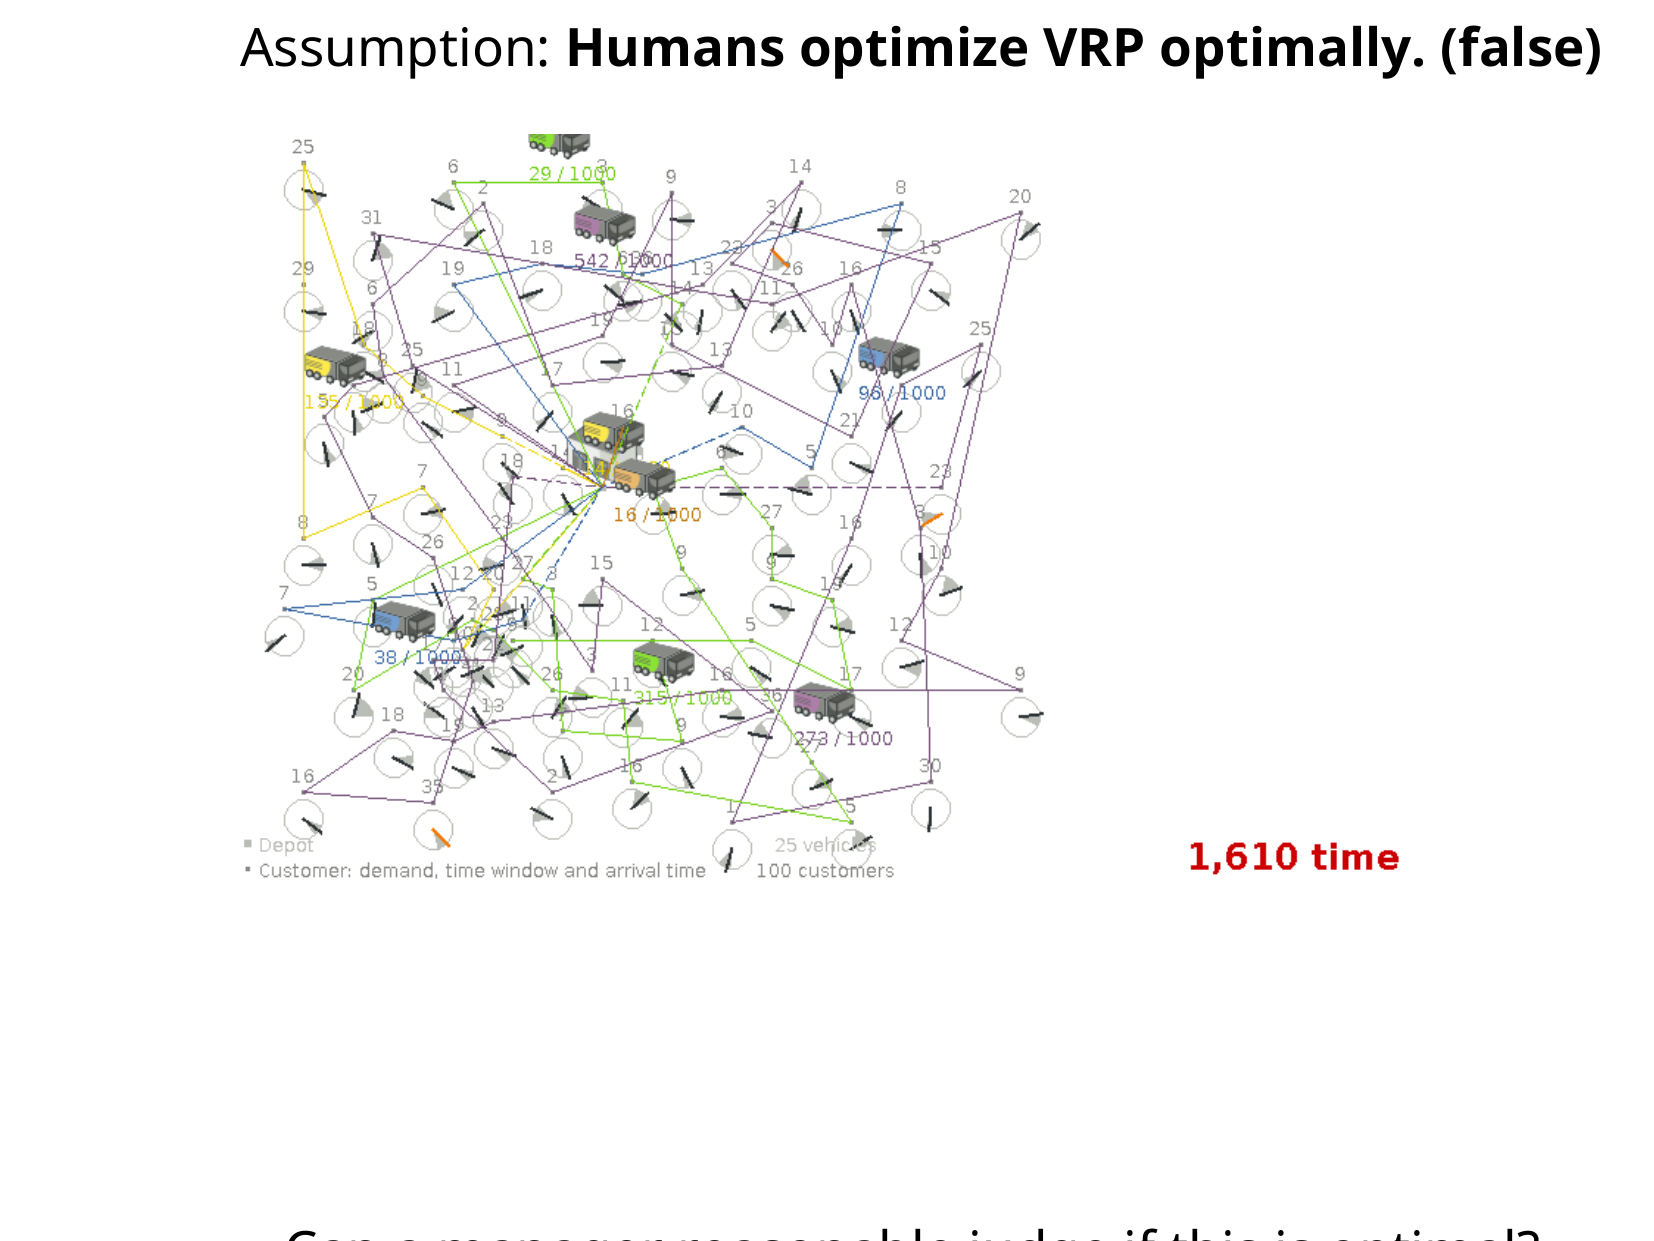

Assumption: Humans optimize VRP optimally. (false)
Can a manager reasonable judge if this is optimal?